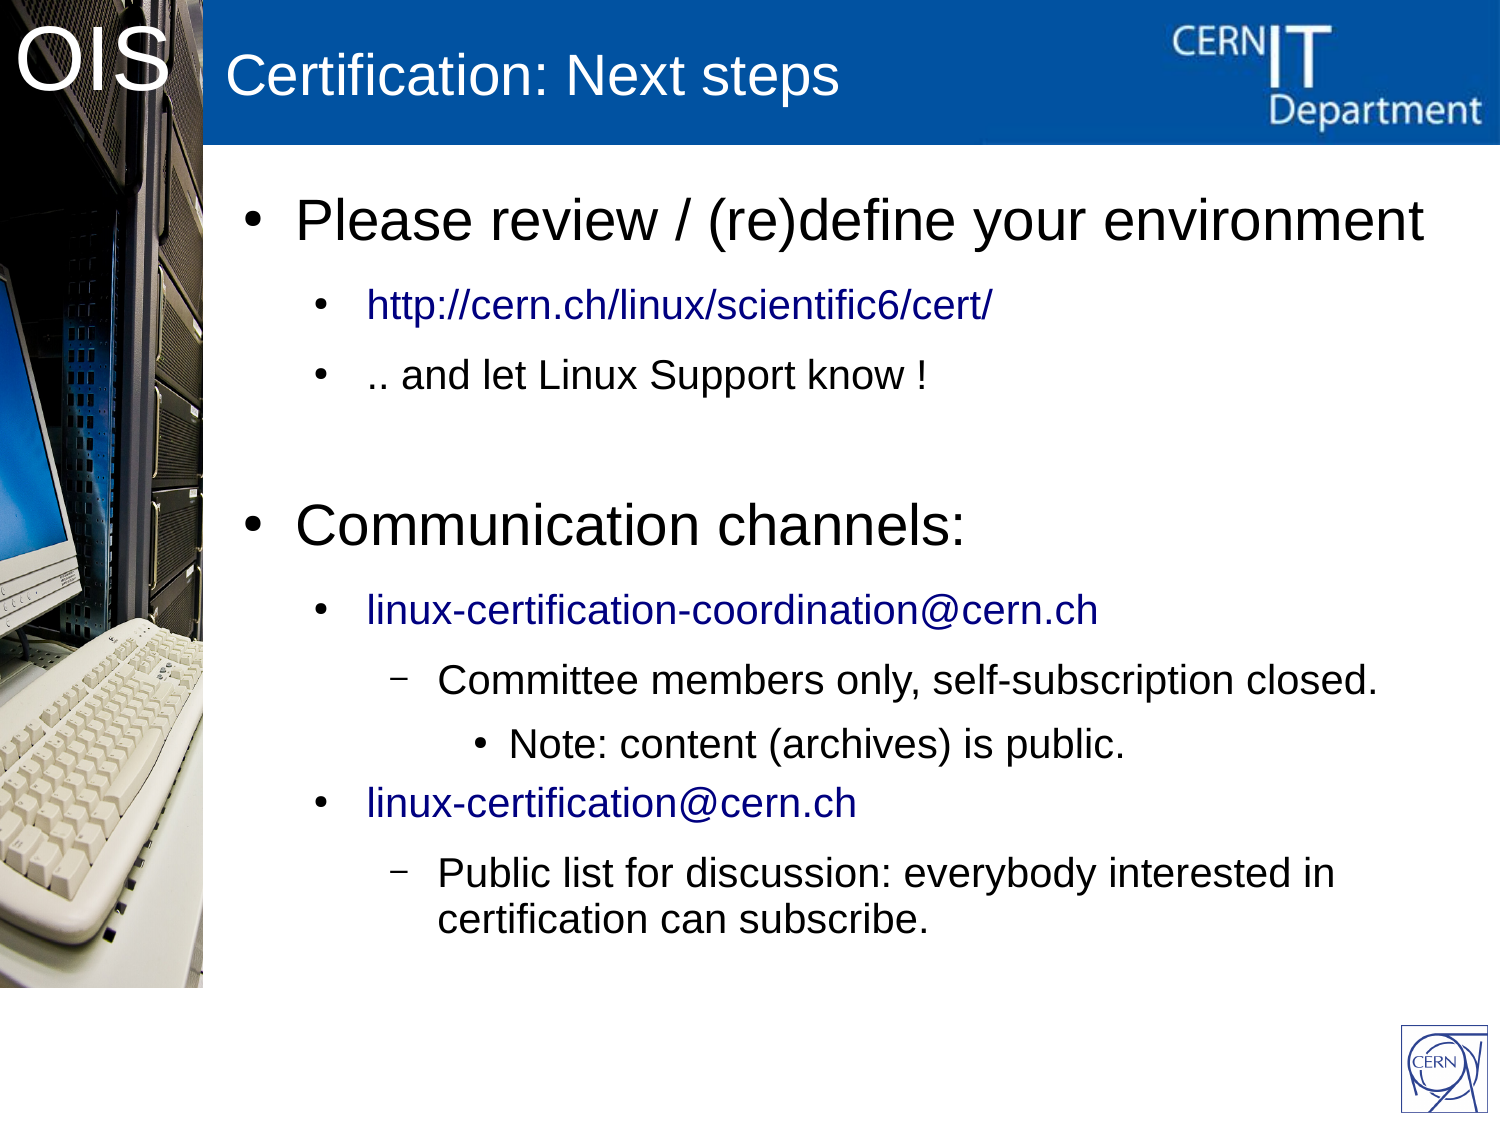

# Certification: Next steps
Please review / (re)define your environment
http://cern.ch/linux/scientific6/cert/
.. and let Linux Support know !
Communication channels:
linux-certification-coordination@cern.ch
Committee members only, self-subscription closed.
Note: content (archives) is public.
linux-certification@cern.ch
Public list for discussion: everybody interested in certification can subscribe.